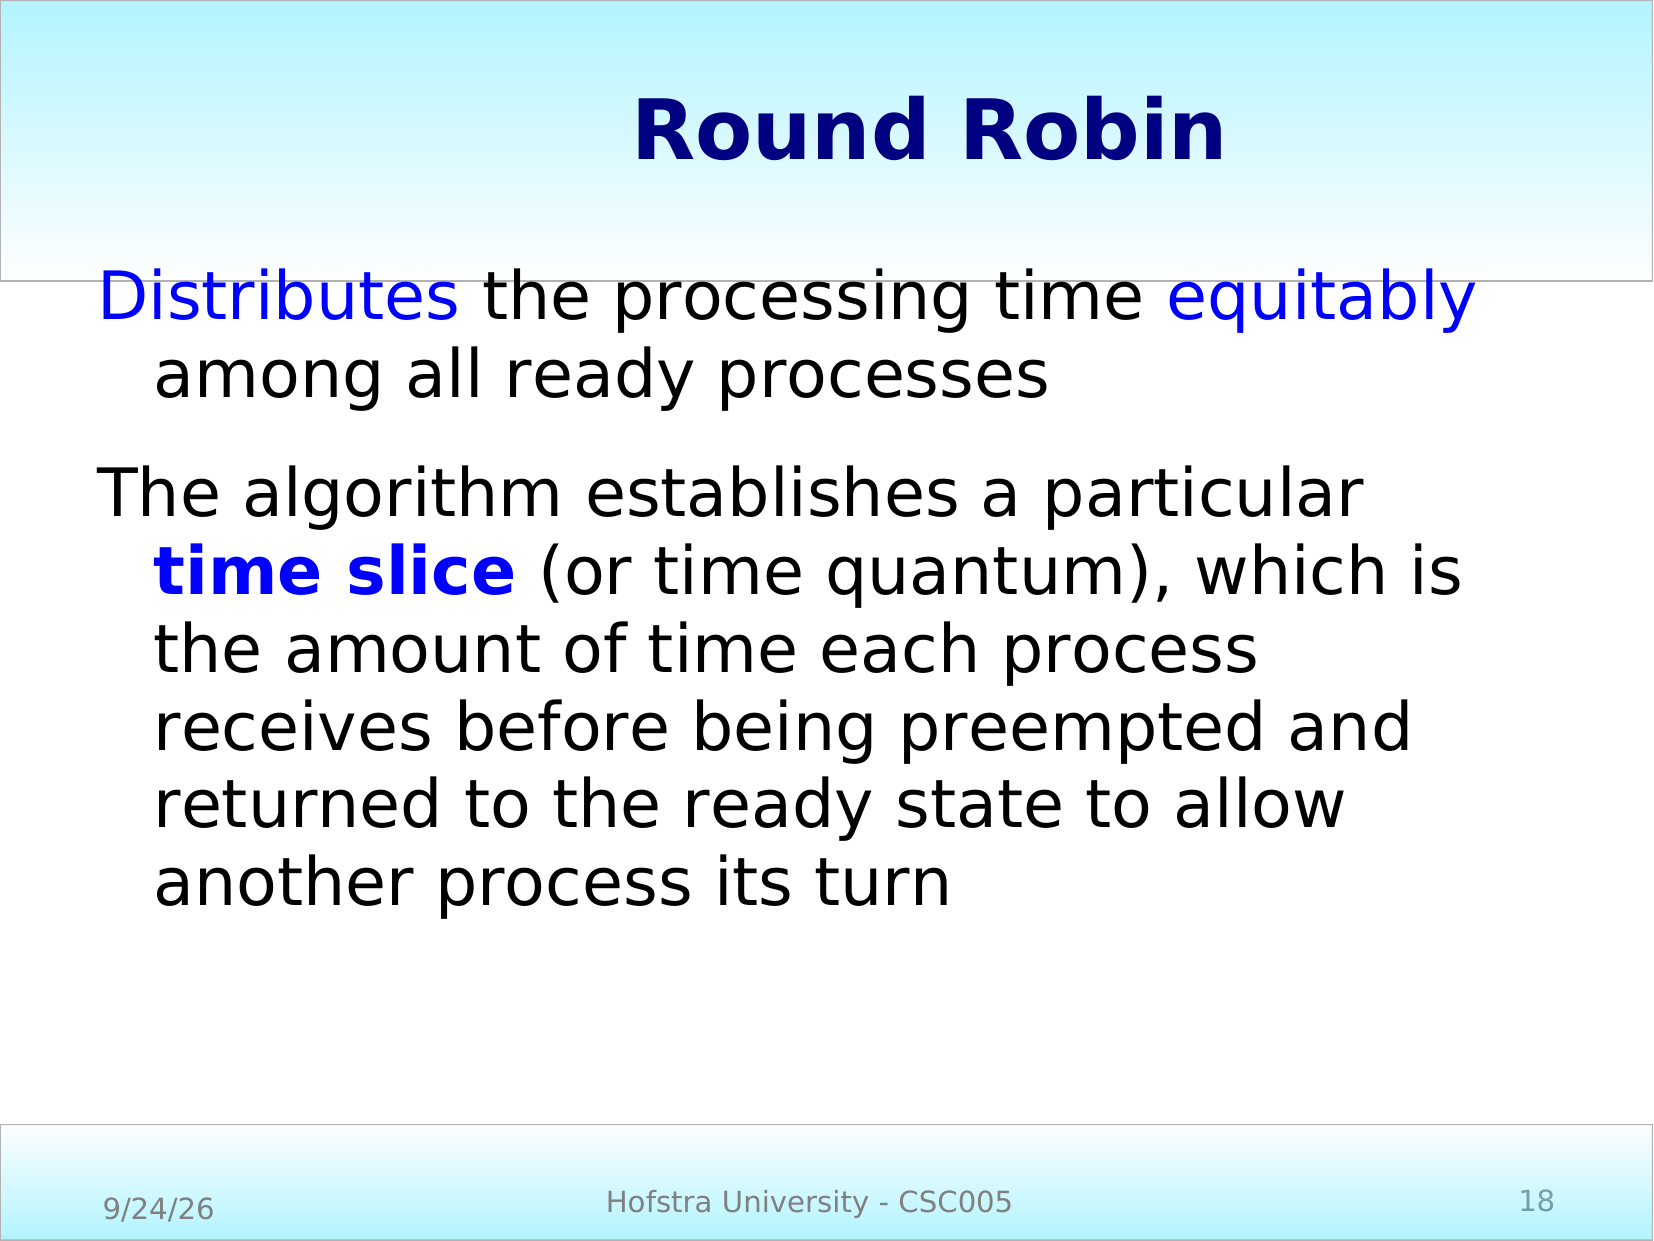

# Round Robin
Distributes the processing time equitably among all ready processes
The algorithm establishes a particular time slice (or time quantum), which is the amount of time each process receives before being preempted and returned to the ready state to allow another process its turn
18
Hofstra University - CSC005